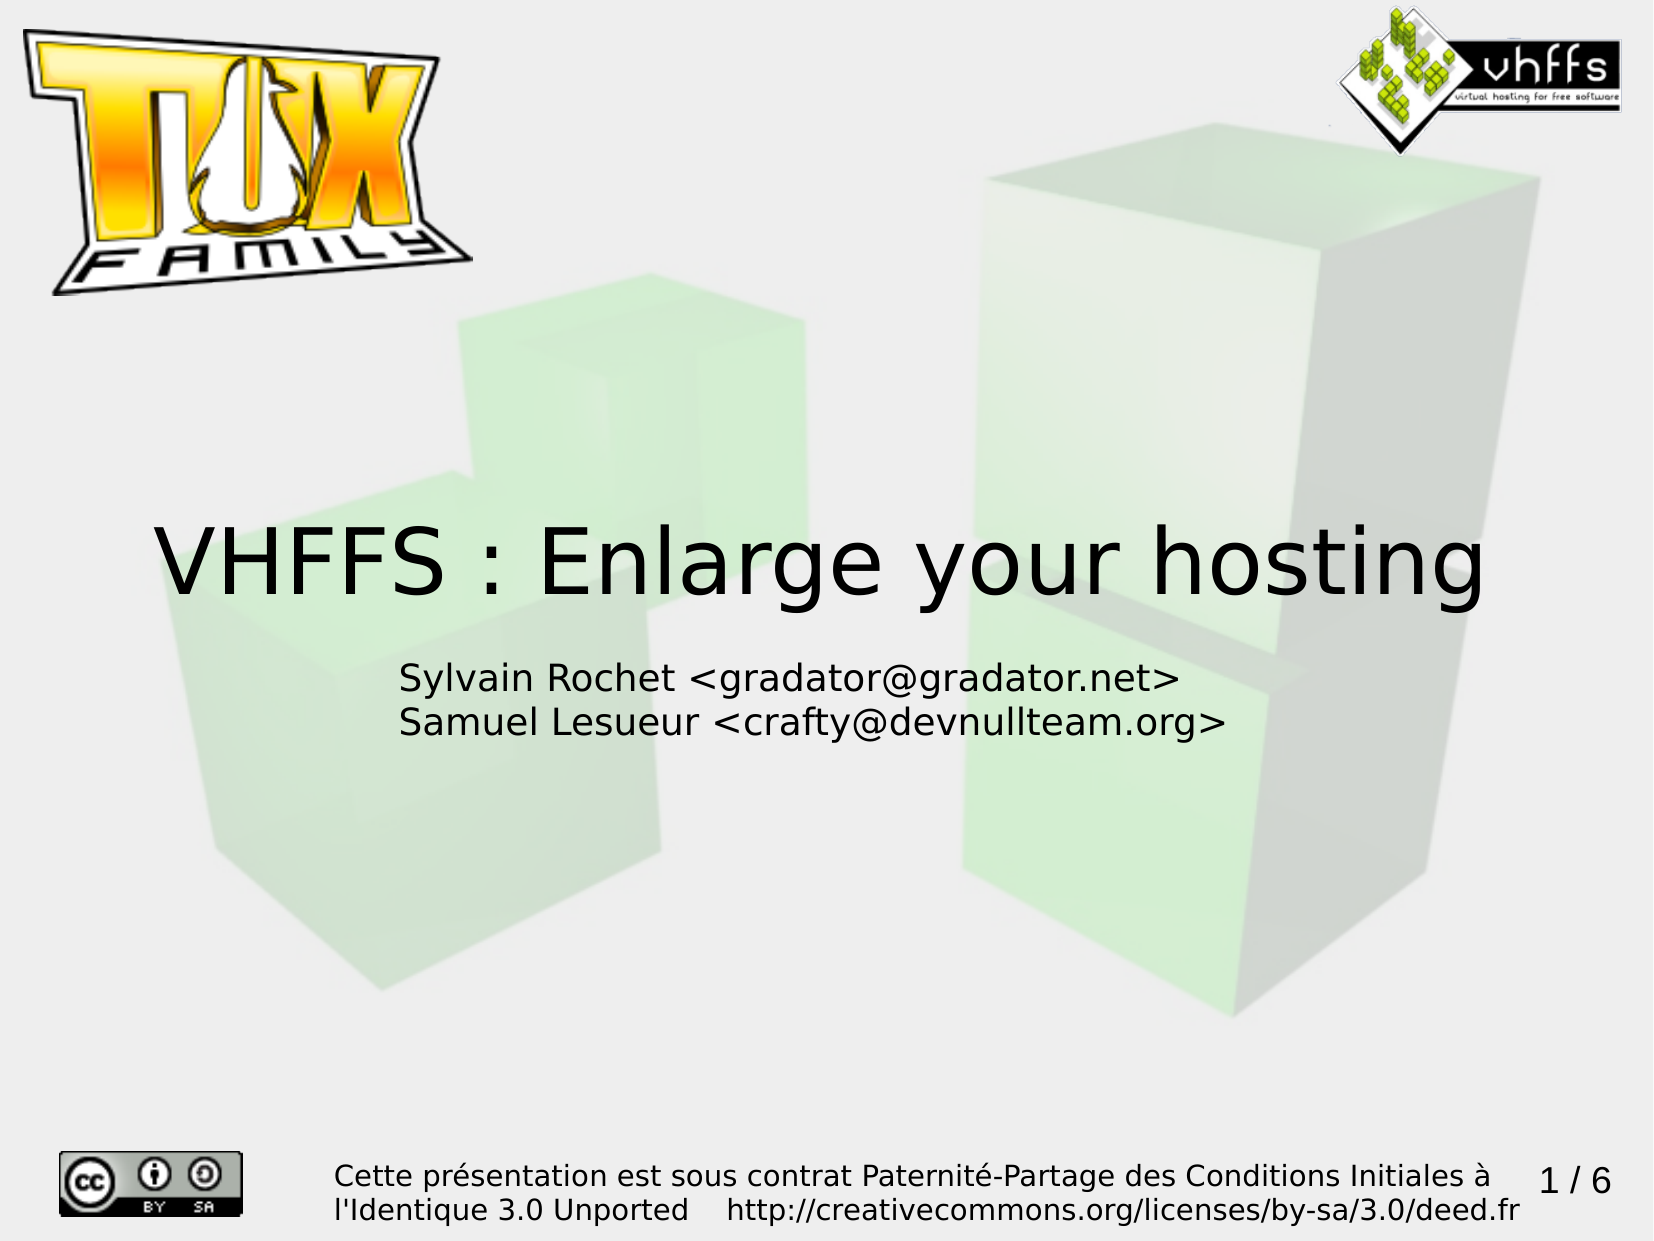

VHFFS : Enlarge your hosting
Sylvain Rochet <gradator@gradator.net>
Samuel Lesueur <crafty@devnullteam.org>
Cette présentation est sous contrat Paternité-Partage des Conditions Initiales à
l'Identique 3.0 Unported http://creativecommons.org/licenses/by-sa/3.0/deed.fr